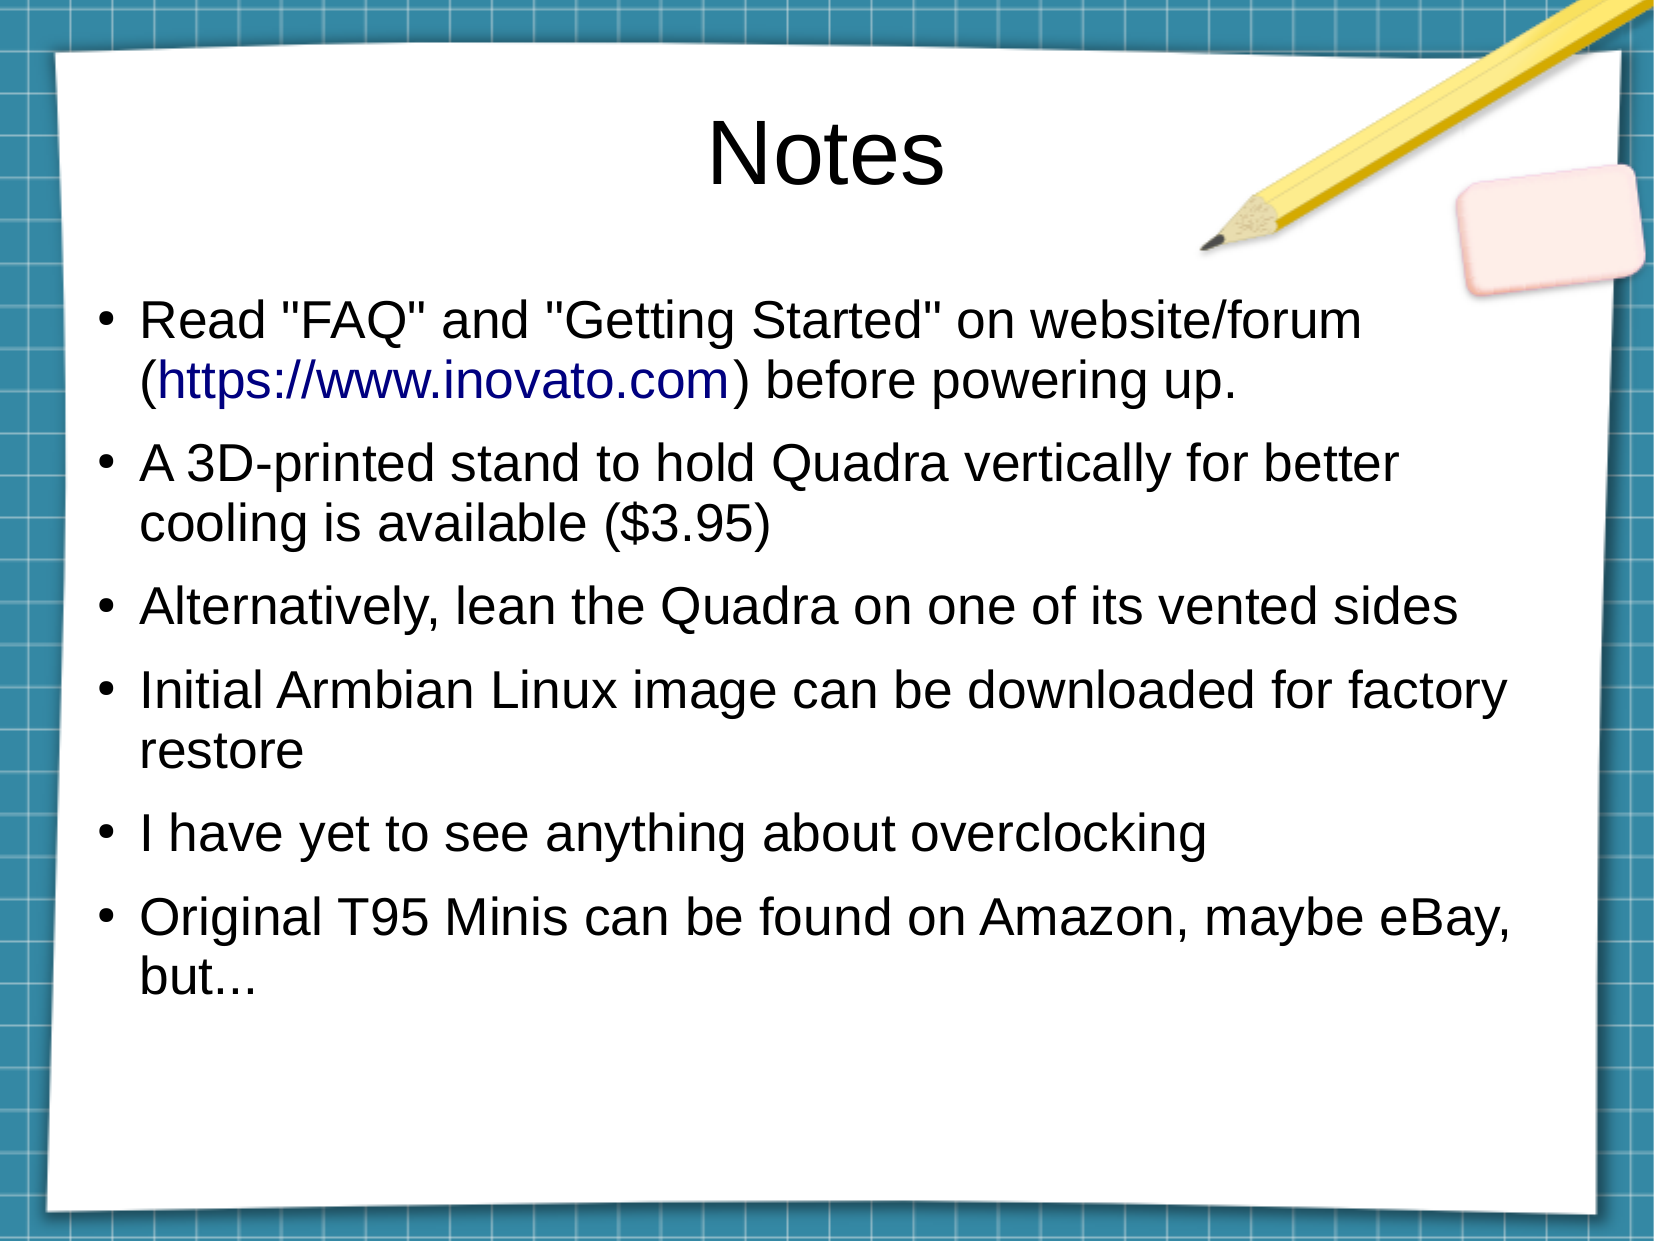

# Notes
Read "FAQ" and "Getting Started" on website/forum
(https://www.inovato.com) before powering up.
A 3D-printed stand to hold Quadra vertically for better cooling is available ($3.95)
Alternatively, lean the Quadra on one of its vented sides
Initial Armbian Linux image can be downloaded for factory restore
I have yet to see anything about overclocking
Original T95 Minis can be found on Amazon, maybe eBay, but...